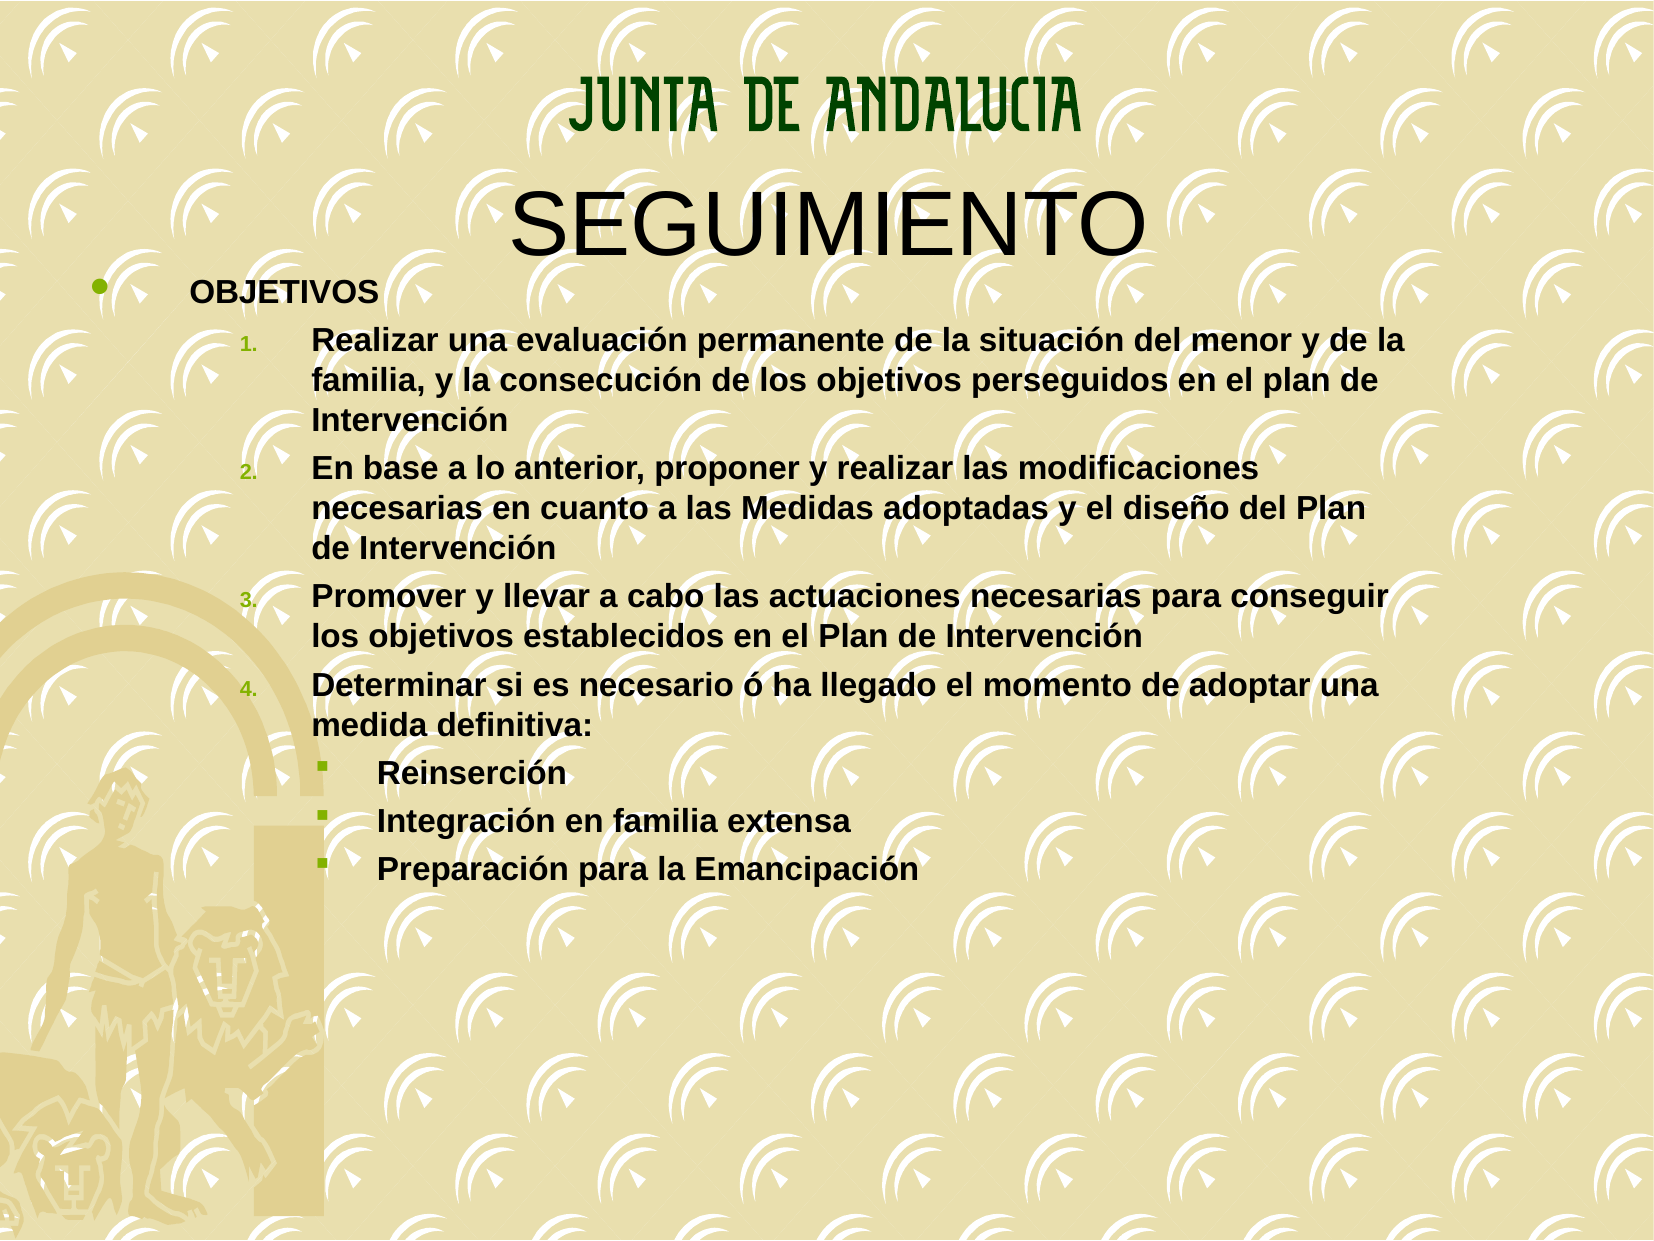

SEGUIMIENTO
OBJETIVOS
Realizar una evaluación permanente de la situación del menor y de la familia, y la consecución de los objetivos perseguidos en el plan de Intervención
En base a lo anterior, proponer y realizar las modificaciones necesarias en cuanto a las Medidas adoptadas y el diseño del Plan de Intervención
Promover y llevar a cabo las actuaciones necesarias para conseguir los objetivos establecidos en el Plan de Intervención
Determinar si es necesario ó ha llegado el momento de adoptar una medida definitiva:
Reinserción
Integración en familia extensa
Preparación para la Emancipación
#